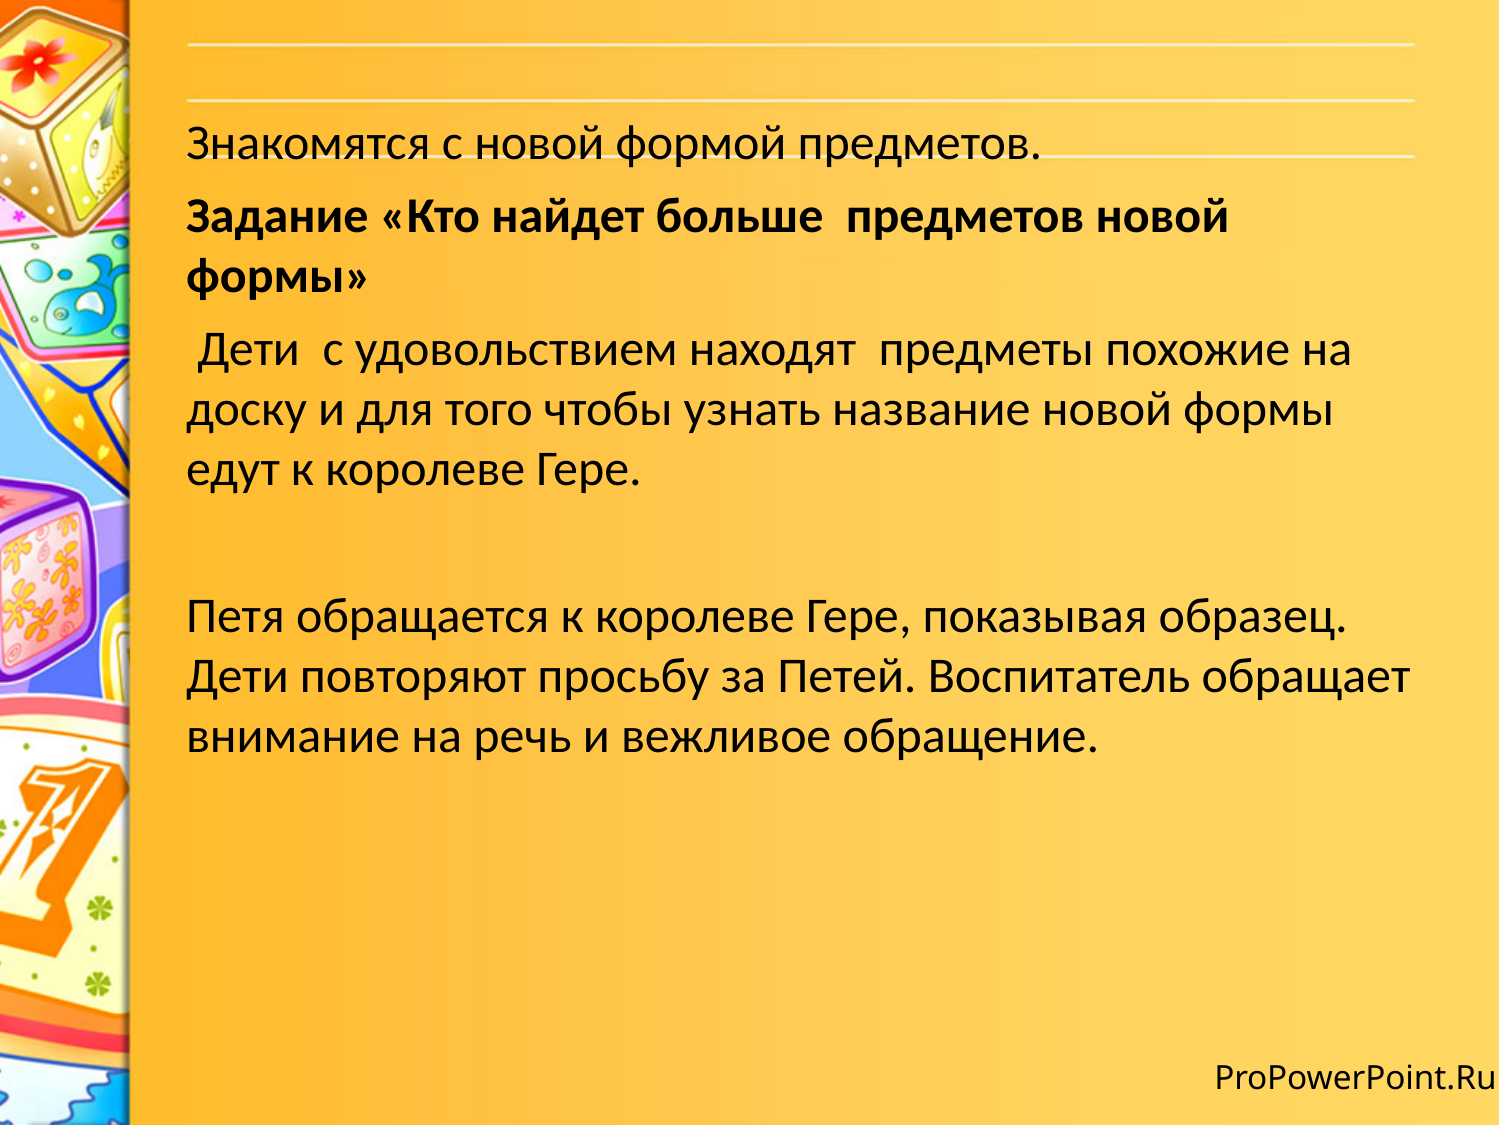

#
Знакомятся с новой формой предметов.
Задание «Кто найдет больше предметов новой формы»
 Дети с удовольствием находят предметы похожие на доску и для того чтобы узнать название новой формы едут к королеве Гере.
Петя обращается к королеве Гере, показывая образец. Дети повторяют просьбу за Петей. Воспитатель обращает внимание на речь и вежливое обращение.